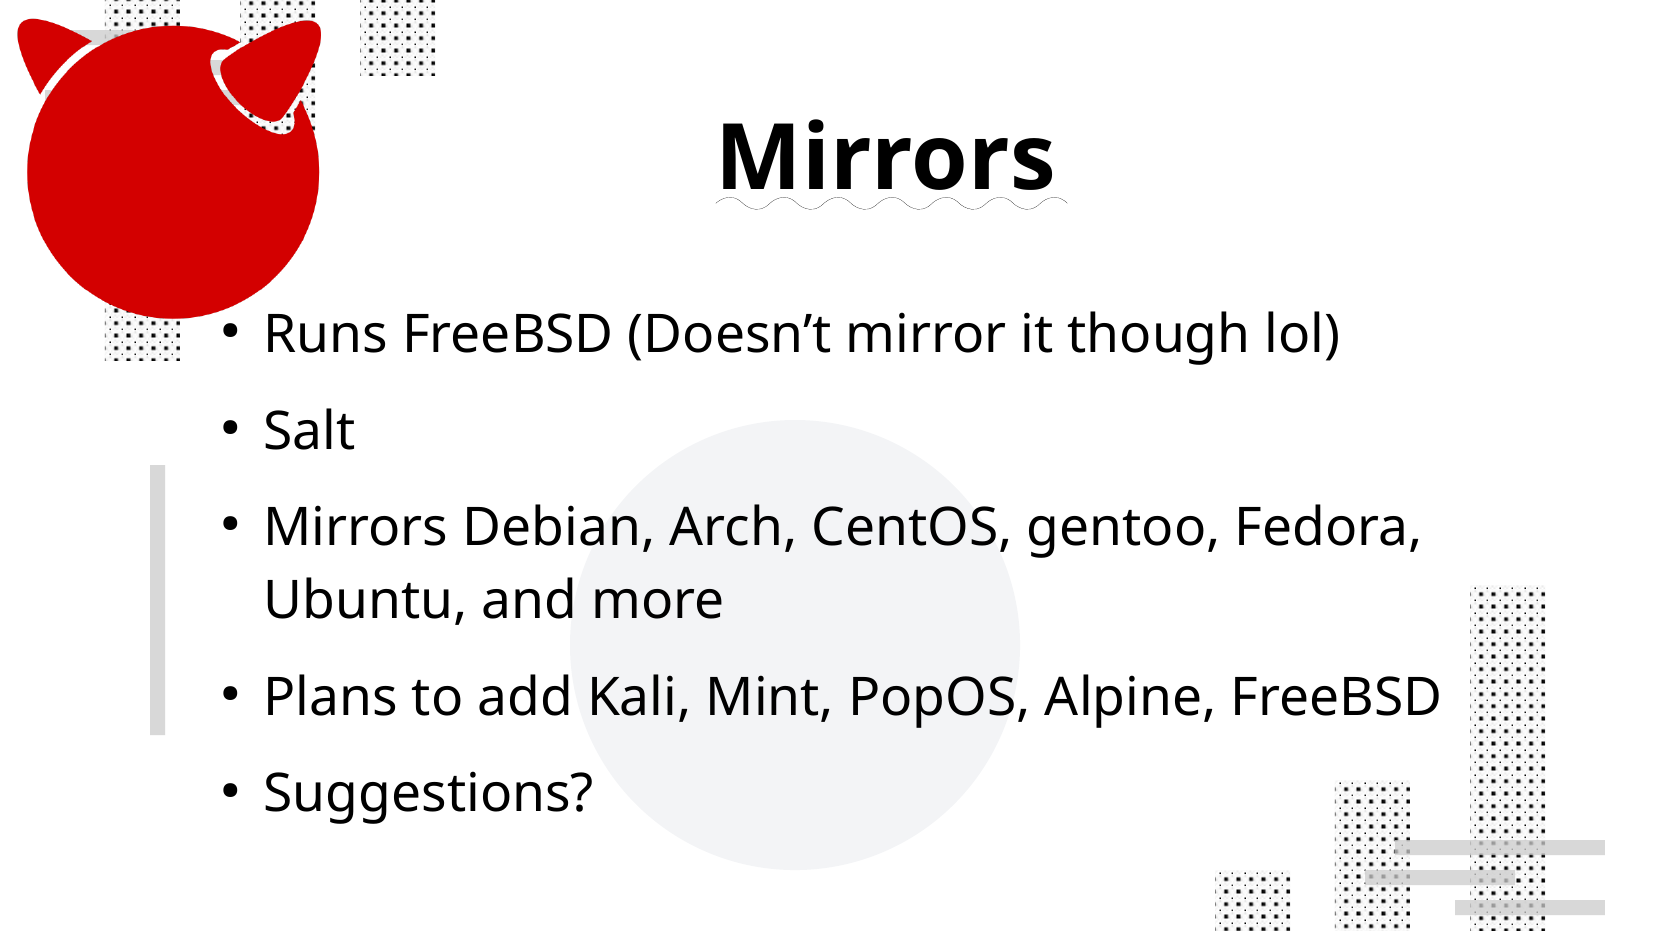

# Mirrors
Runs FreeBSD (Doesn’t mirror it though lol)
Salt
Mirrors Debian, Arch, CentOS, gentoo, Fedora, Ubuntu, and more
Plans to add Kali, Mint, PopOS, Alpine, FreeBSD
Suggestions?